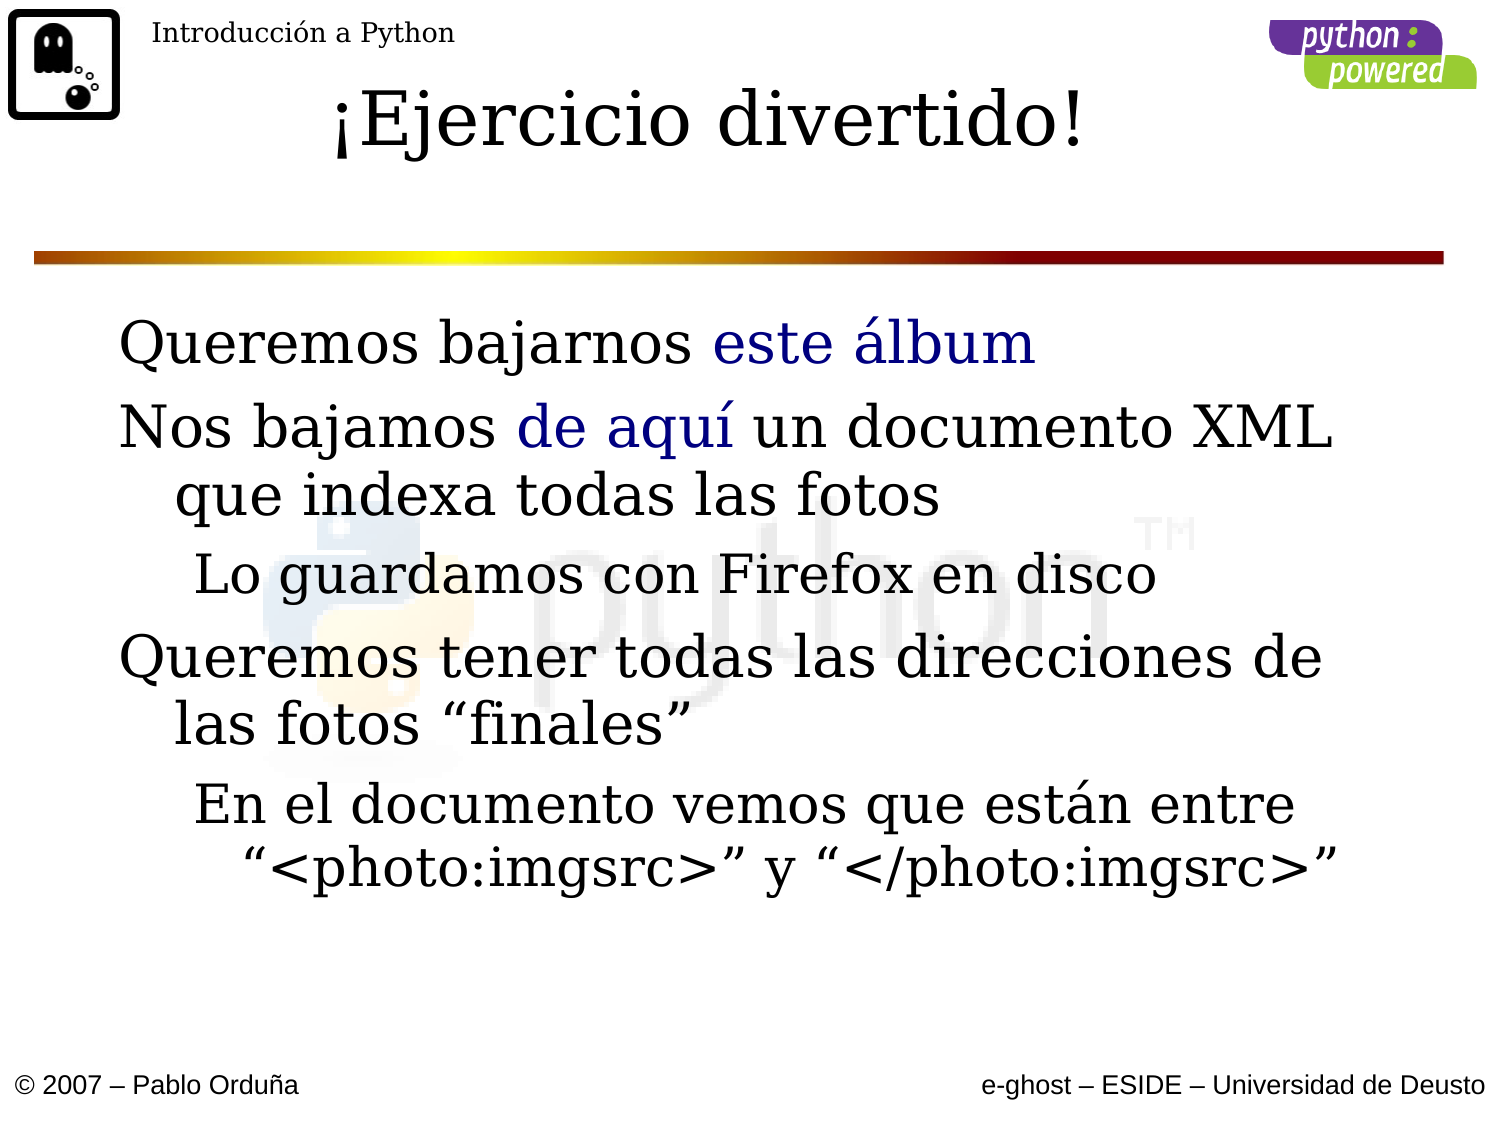

# ¡Ejercicio divertido!
Queremos bajarnos este álbum
Nos bajamos de aquí un documento XML que indexa todas las fotos
Lo guardamos con Firefox en disco
Queremos tener todas las direcciones de las fotos “finales”
En el documento vemos que están entre “<photo:imgsrc>” y “</photo:imgsrc>”